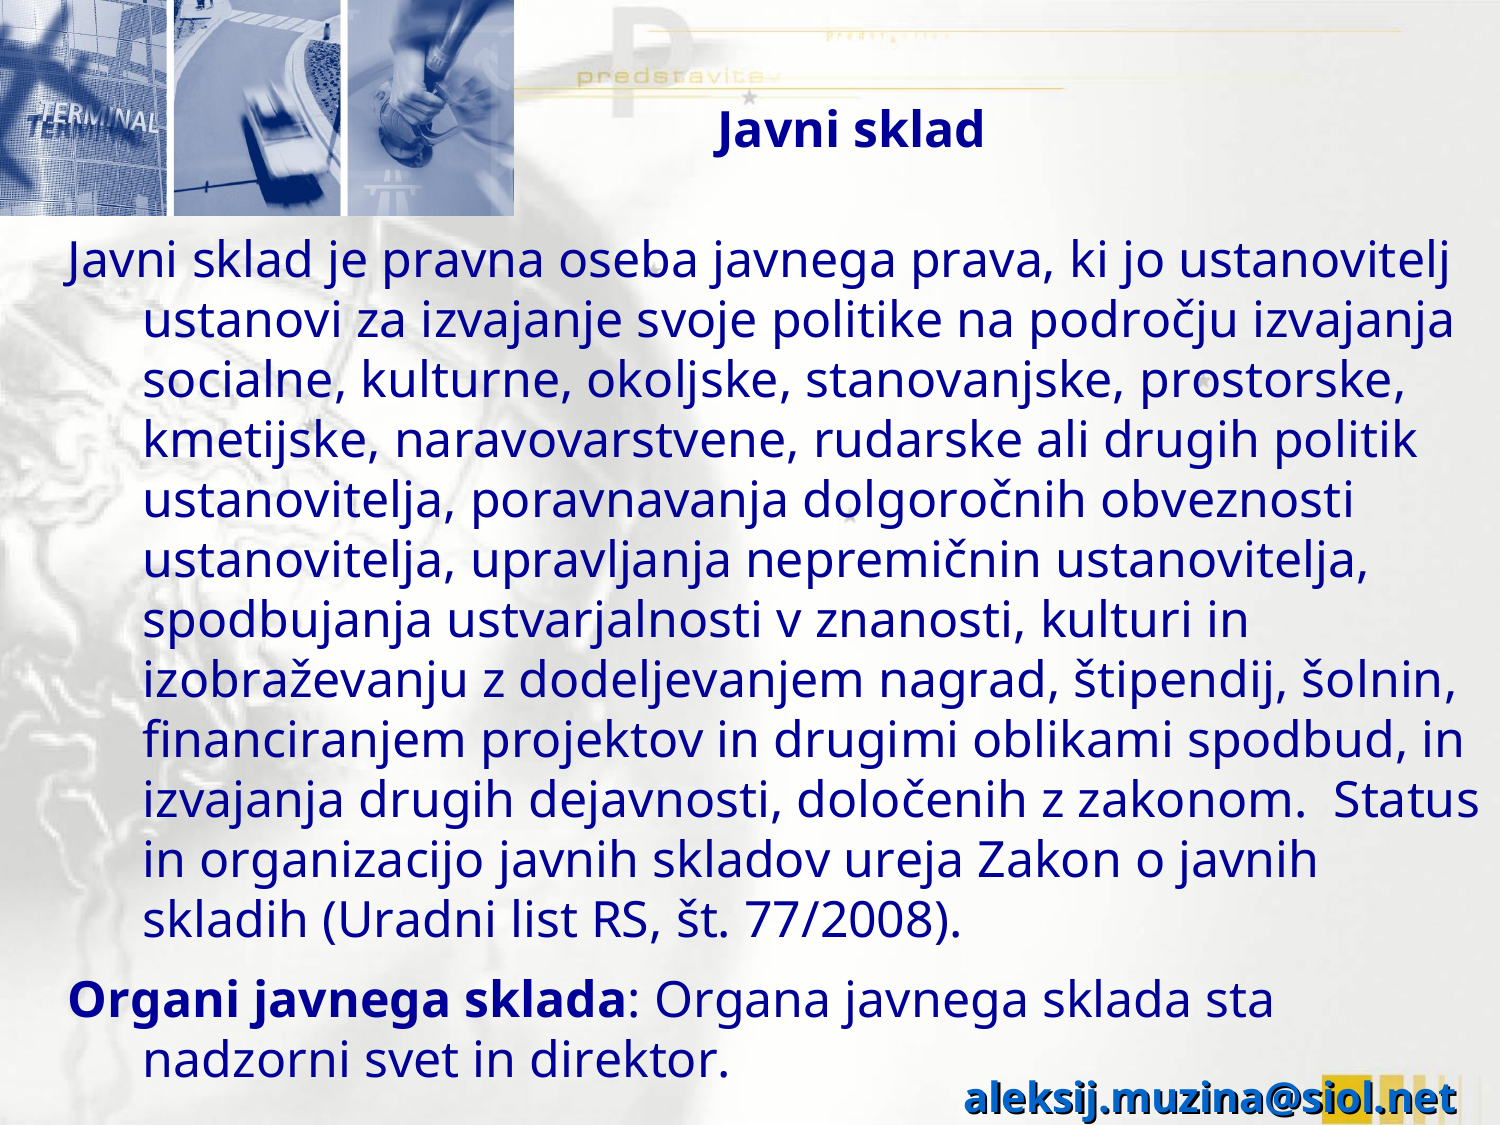

Javni sklad
Javni sklad je pravna oseba javnega prava, ki jo ustanovitelj ustanovi za izvajanje svoje politike na področju izvajanja socialne, kulturne, okoljske, stanovanjske, prostorske, kmetijske, naravovarstvene, rudarske ali drugih politik ustanovitelja, poravnavanja dolgoročnih obveznosti ustanovitelja, upravljanja nepremičnin ustanovitelja, spodbujanja ustvarjalnosti v znanosti, kulturi in izobraževanju z dodeljevanjem nagrad, štipendij, šolnin, financiranjem projektov in drugimi oblikami spodbud, in izvajanja drugih dejavnosti, določenih z zakonom. Status in organizacijo javnih skladov ureja Zakon o javnih skladih (Uradni list RS, št. 77/2008).
Organi javnega sklada: Organa javnega sklada sta nadzorni svet in direktor.
aleksij.muzina@siol.net